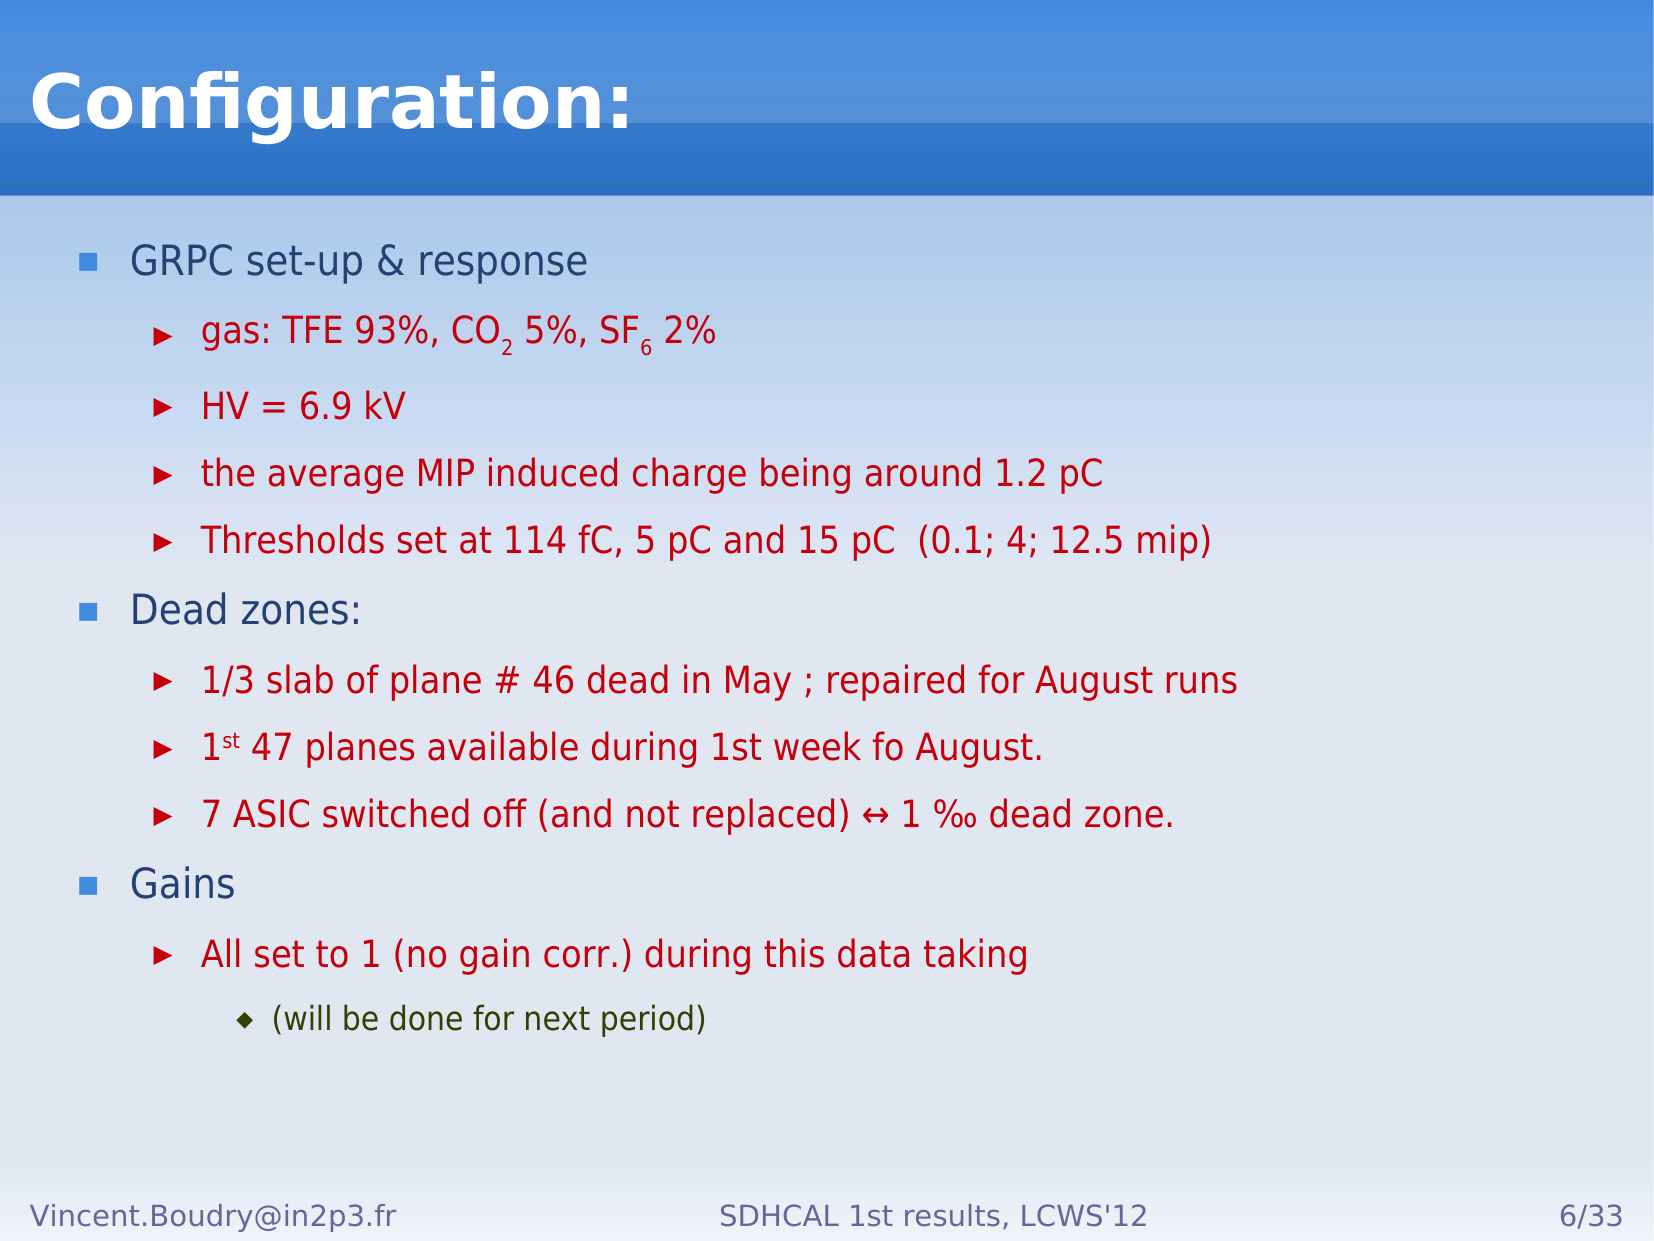

# Configuration:
GRPC set-up & response
gas: TFE 93%, CO2 5%, SF6 2%
HV = 6.9 kV
the average MIP induced charge being around 1.2 pC
Thresholds set at 114 fC, 5 pC and 15 pC (0.1; 4; 12.5 mip)
Dead zones:
1/3 slab of plane # 46 dead in May ; repaired for August runs
1st 47 planes available during 1st week fo August.
7 ASIC switched off (and not replaced) ↔ 1 ‰ dead zone.
Gains
All set to 1 (no gain corr.) during this data taking
(will be done for next period)
Vincent.Boudry@in2p3.fr
SDHCAL 1st results, LCWS'12
6